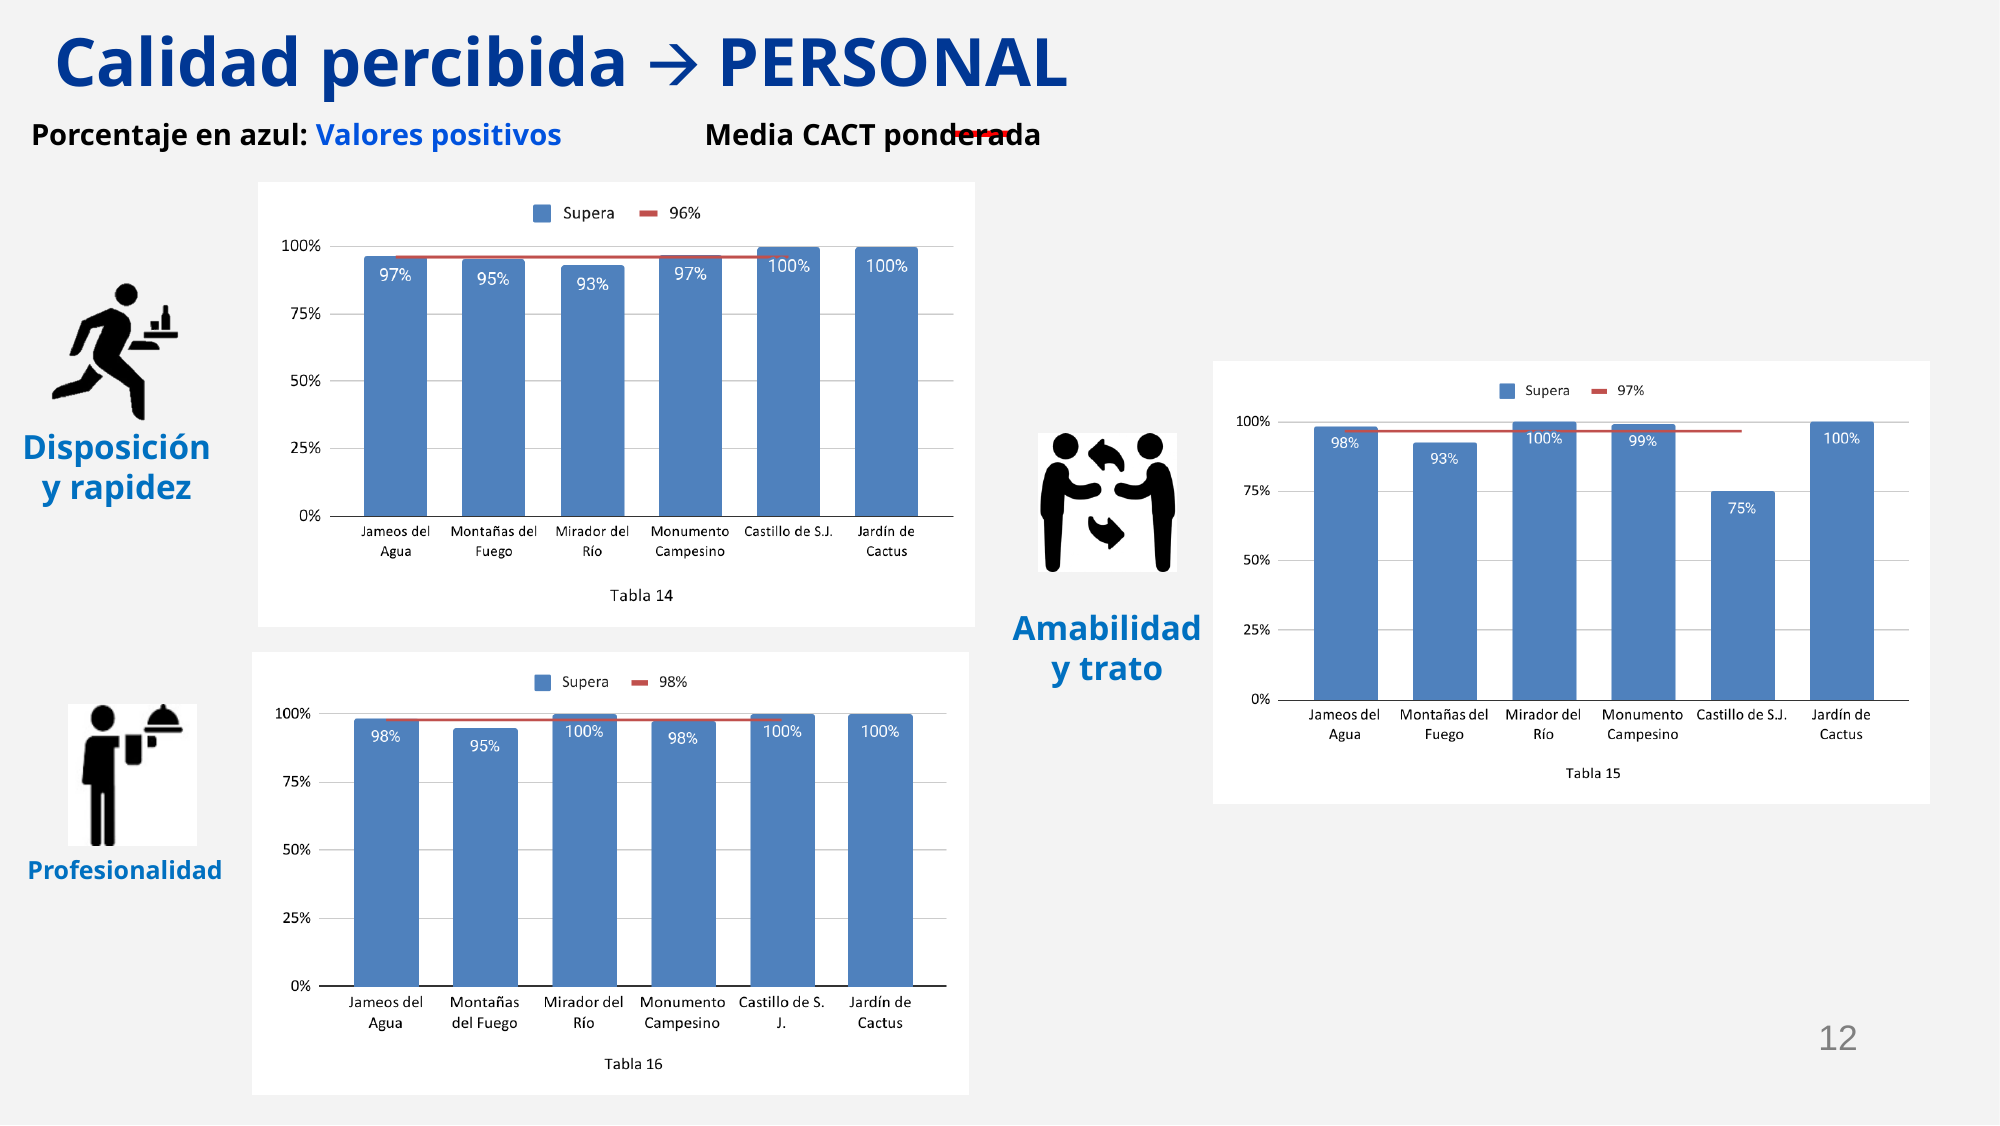

Calidad percibida 🡪 PERSONAL
 Porcentaje en azul: Valores positivos Media CACT ponderada
Disposición y rapidez
Amabilidad y trato
Profesionalidad